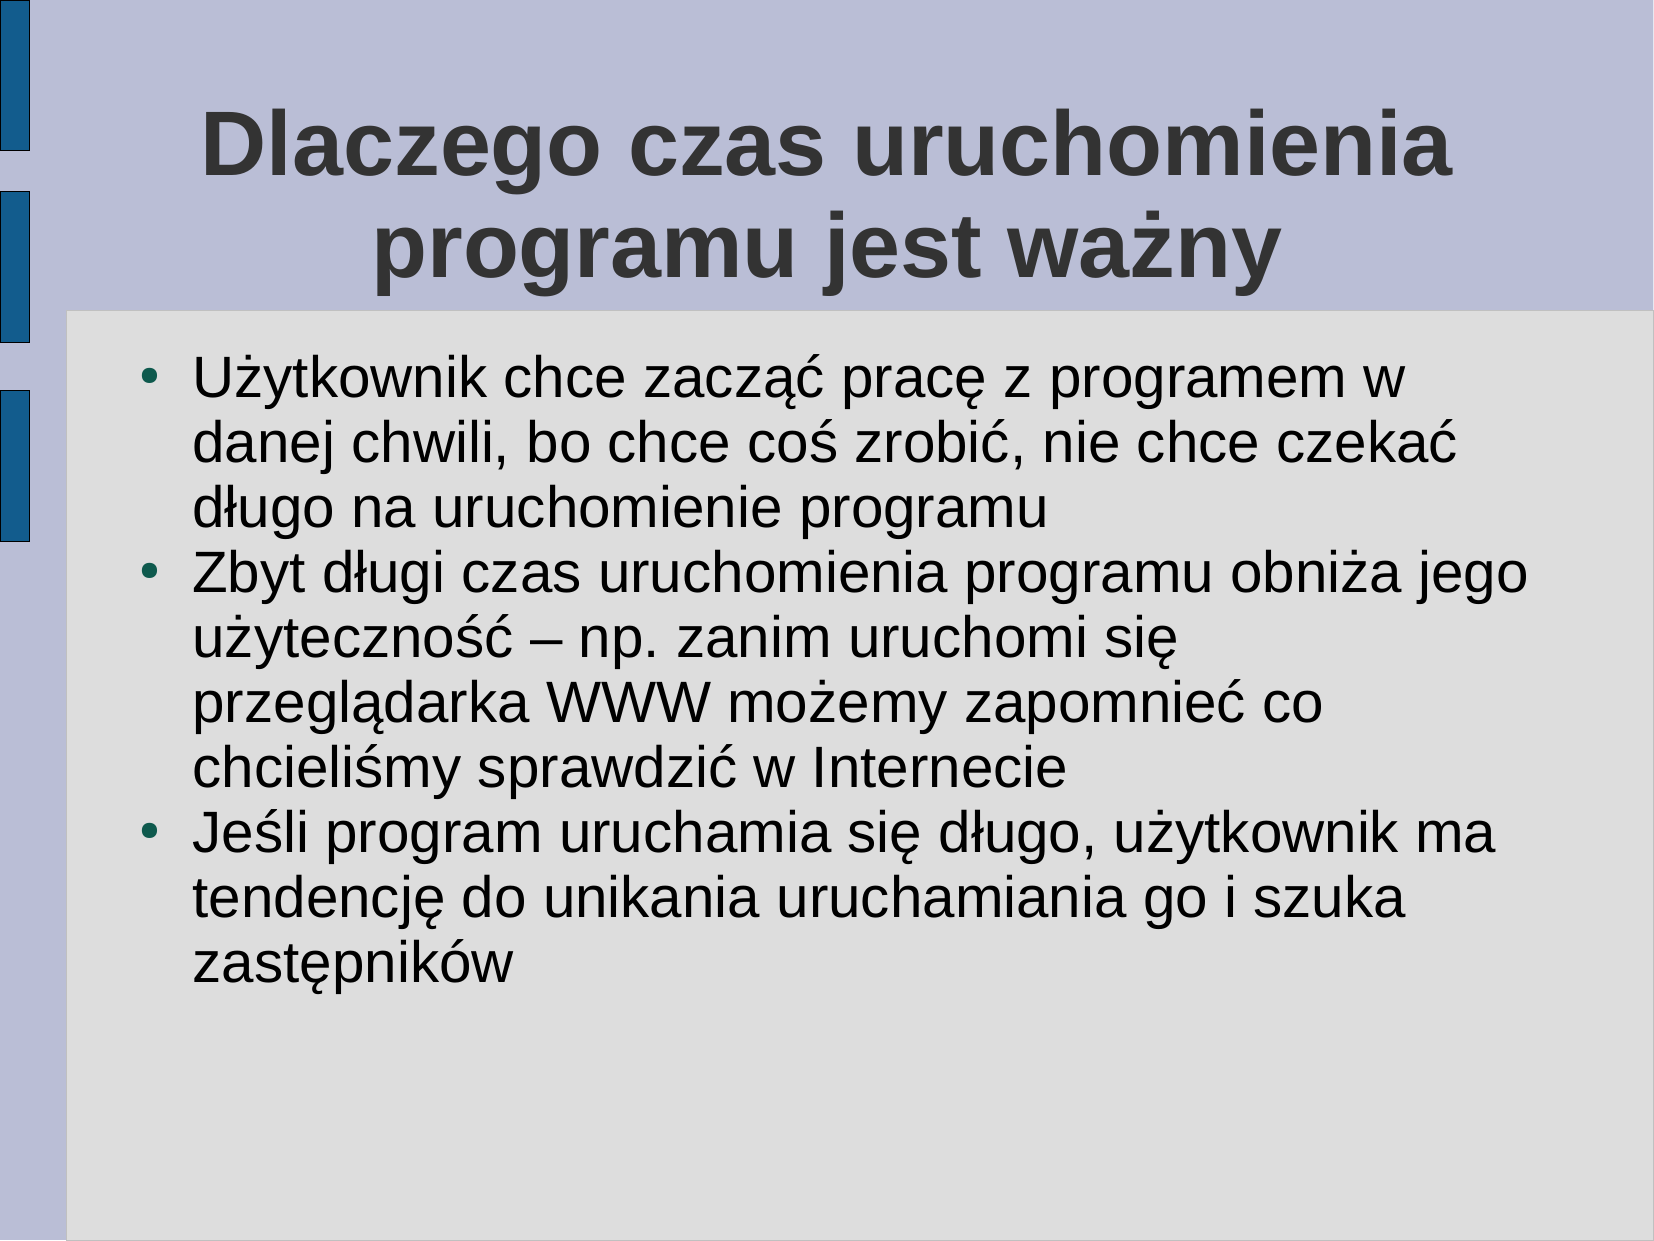

# Dlaczego czas uruchomienia programu jest ważny
Użytkownik chce zacząć pracę z programem w danej chwili, bo chce coś zrobić, nie chce czekać długo na uruchomienie programu
Zbyt długi czas uruchomienia programu obniża jego użyteczność – np. zanim uruchomi się przeglądarka WWW możemy zapomnieć co chcieliśmy sprawdzić w Internecie
Jeśli program uruchamia się długo, użytkownik ma tendencję do unikania uruchamiania go i szuka zastępników